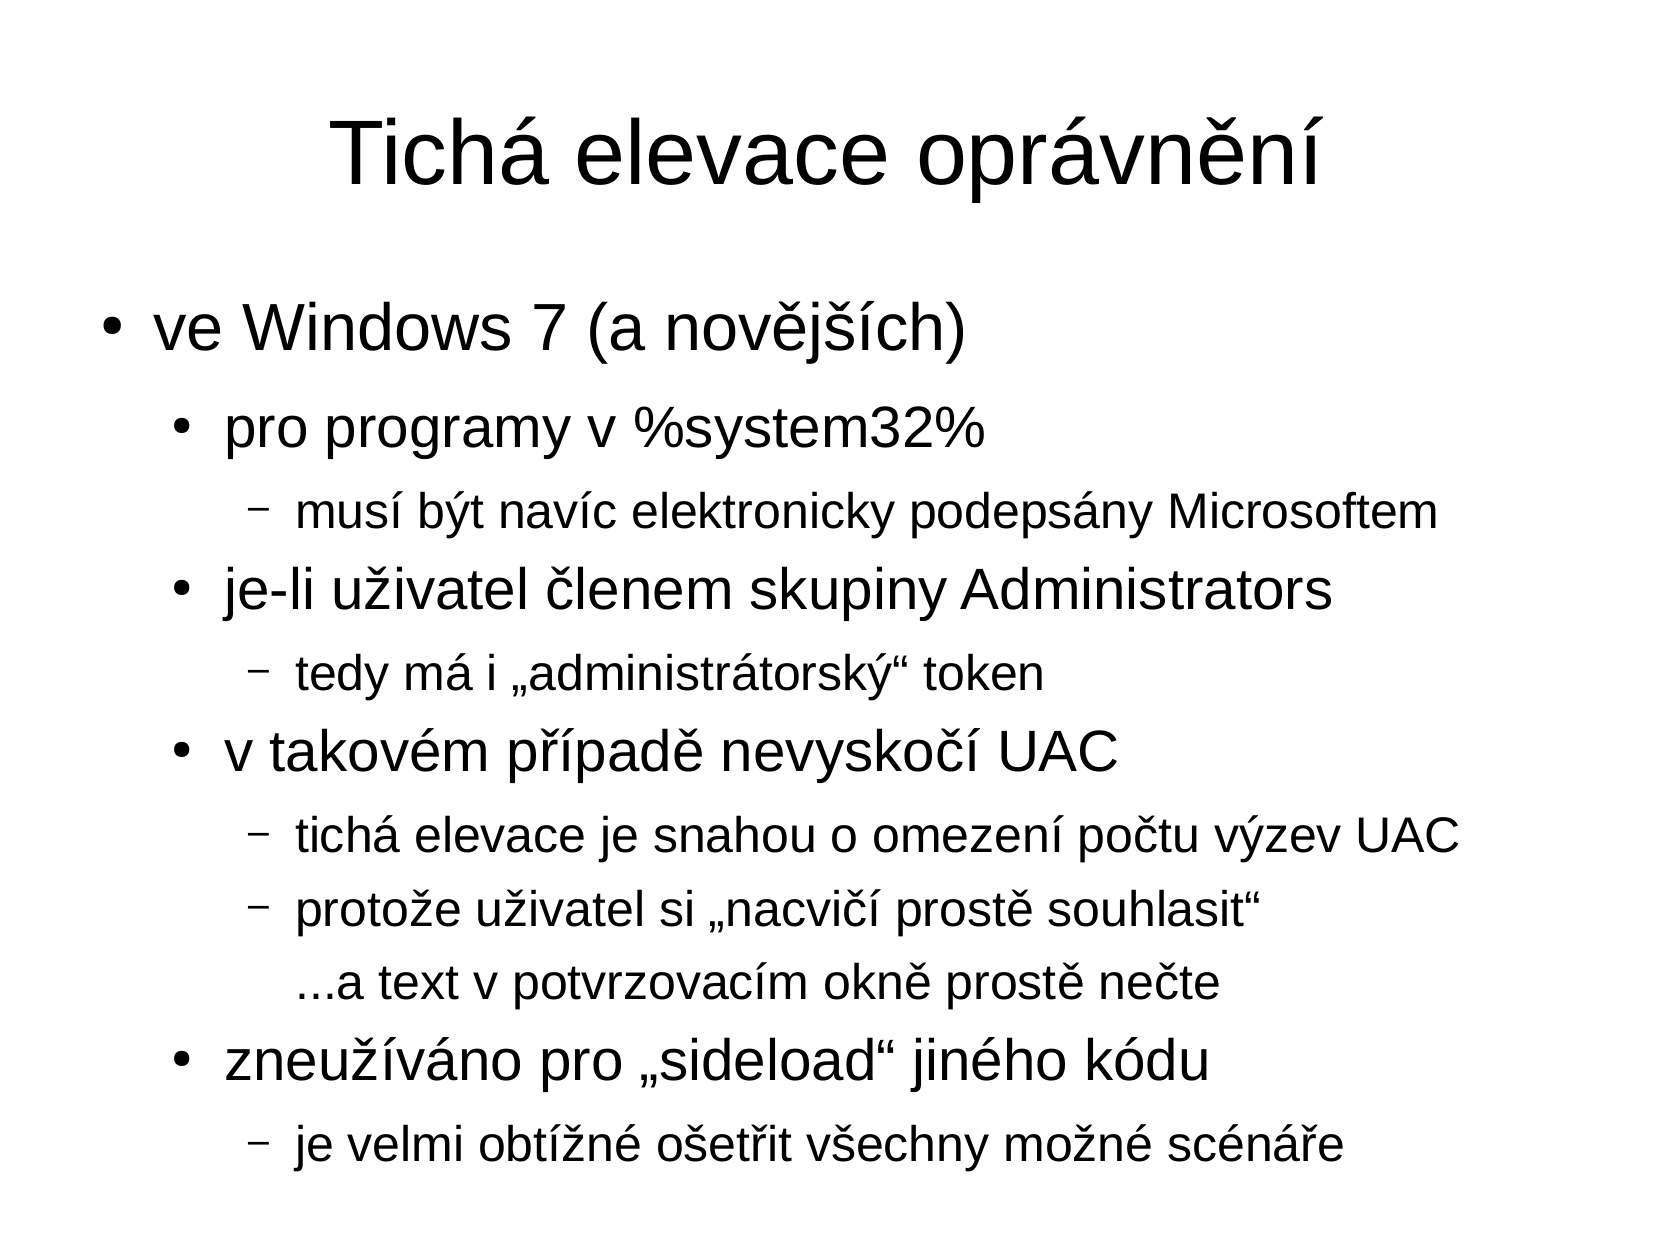

# Tichá elevace oprávnění
ve Windows 7 (a novějších)
pro programy v %system32%
musí být navíc elektronicky podepsány Microsoftem
je-li uživatel členem skupiny Administrators
tedy má i „administrátorský“ token
v takovém případě nevyskočí UAC
tichá elevace je snahou o omezení počtu výzev UAC
protože uživatel si „nacvičí prostě souhlasit“
...a text v potvrzovacím okně prostě nečte
zneužíváno pro „sideload“ jiného kódu
je velmi obtížné ošetřit všechny možné scénáře